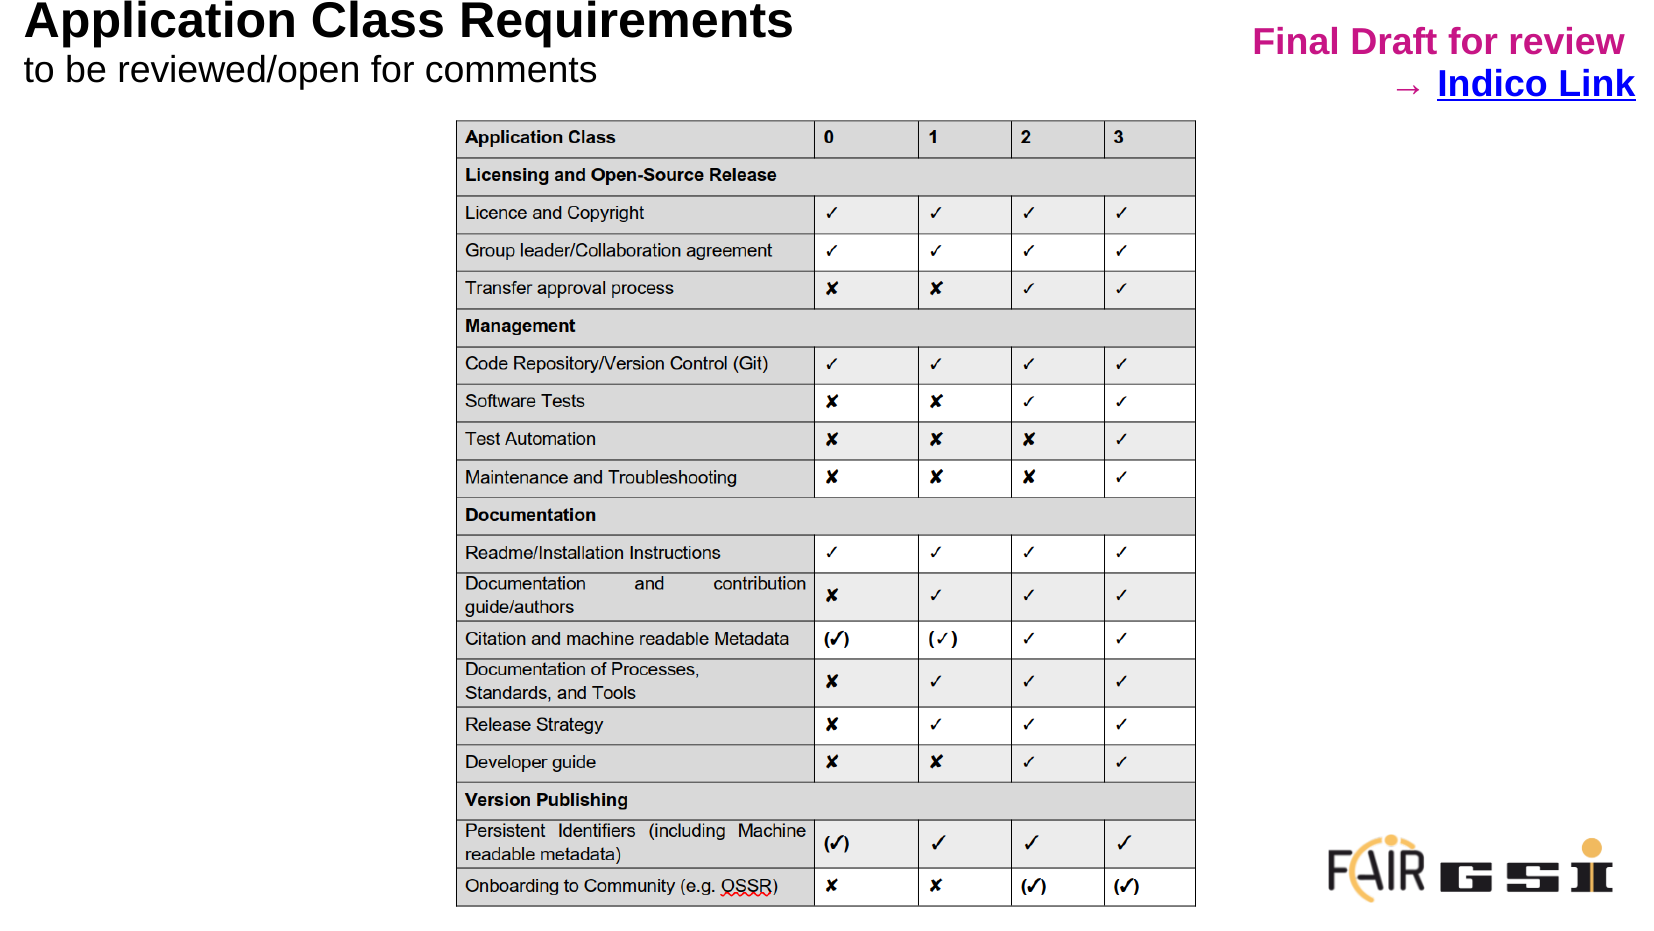

# Application Class Requirements to be reviewed/open for comments
Final Draft for review
→ Indico Link